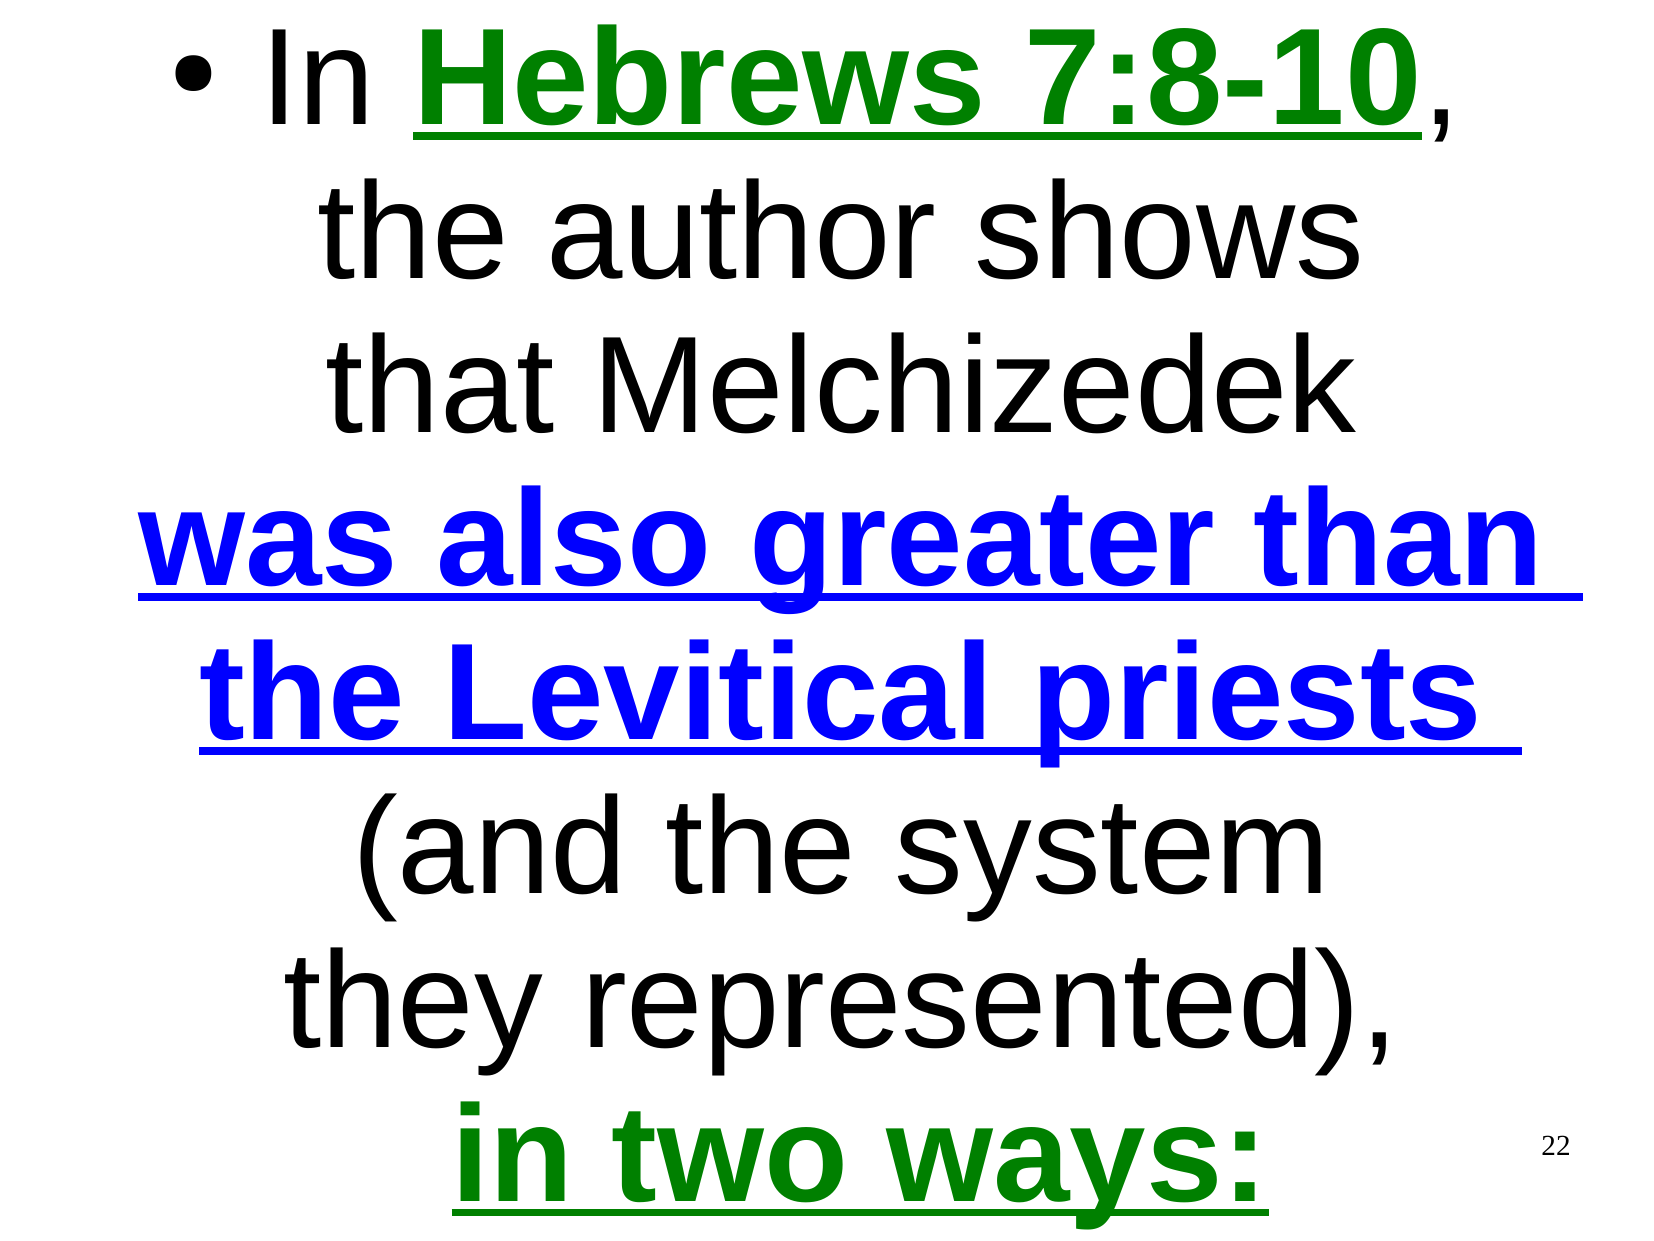

# In Hebrews 7:8-10, the author shows that Melchizedek was also greater than the Levitical priests (and the system they represented), in two ways:
22